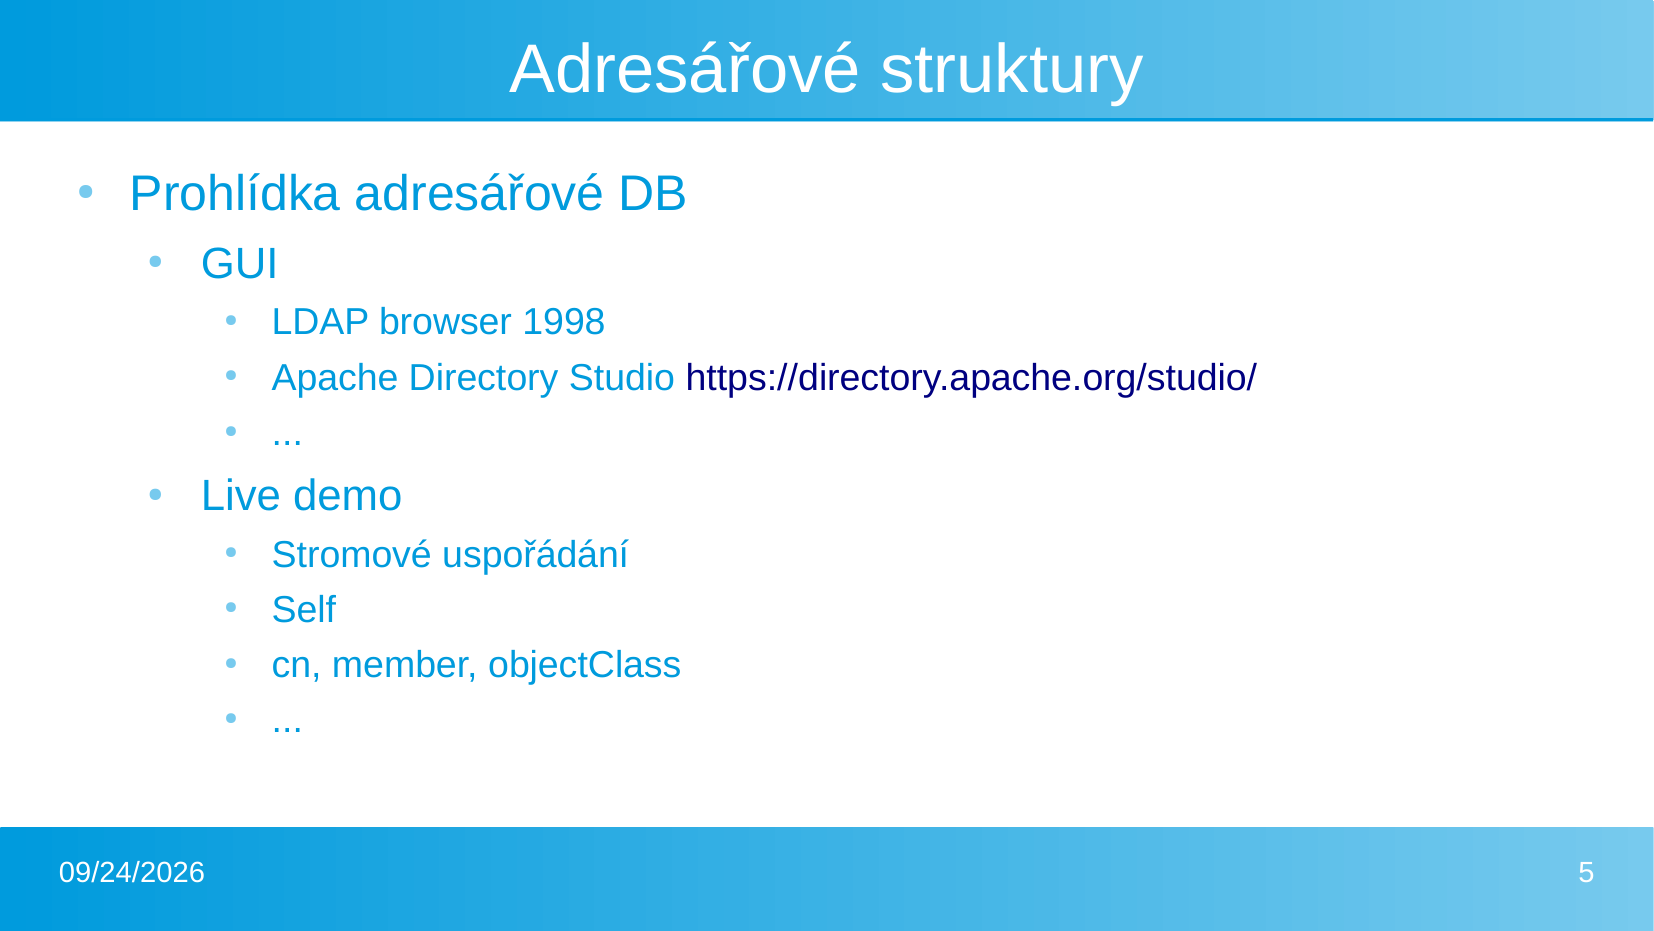

# Adresářové struktury
Prohlídka adresářové DB
GUI
LDAP browser 1998
Apache Directory Studio https://directory.apache.org/studio/
...
Live demo
Stromové uspořádání
Self
cn, member, objectClass
...
5